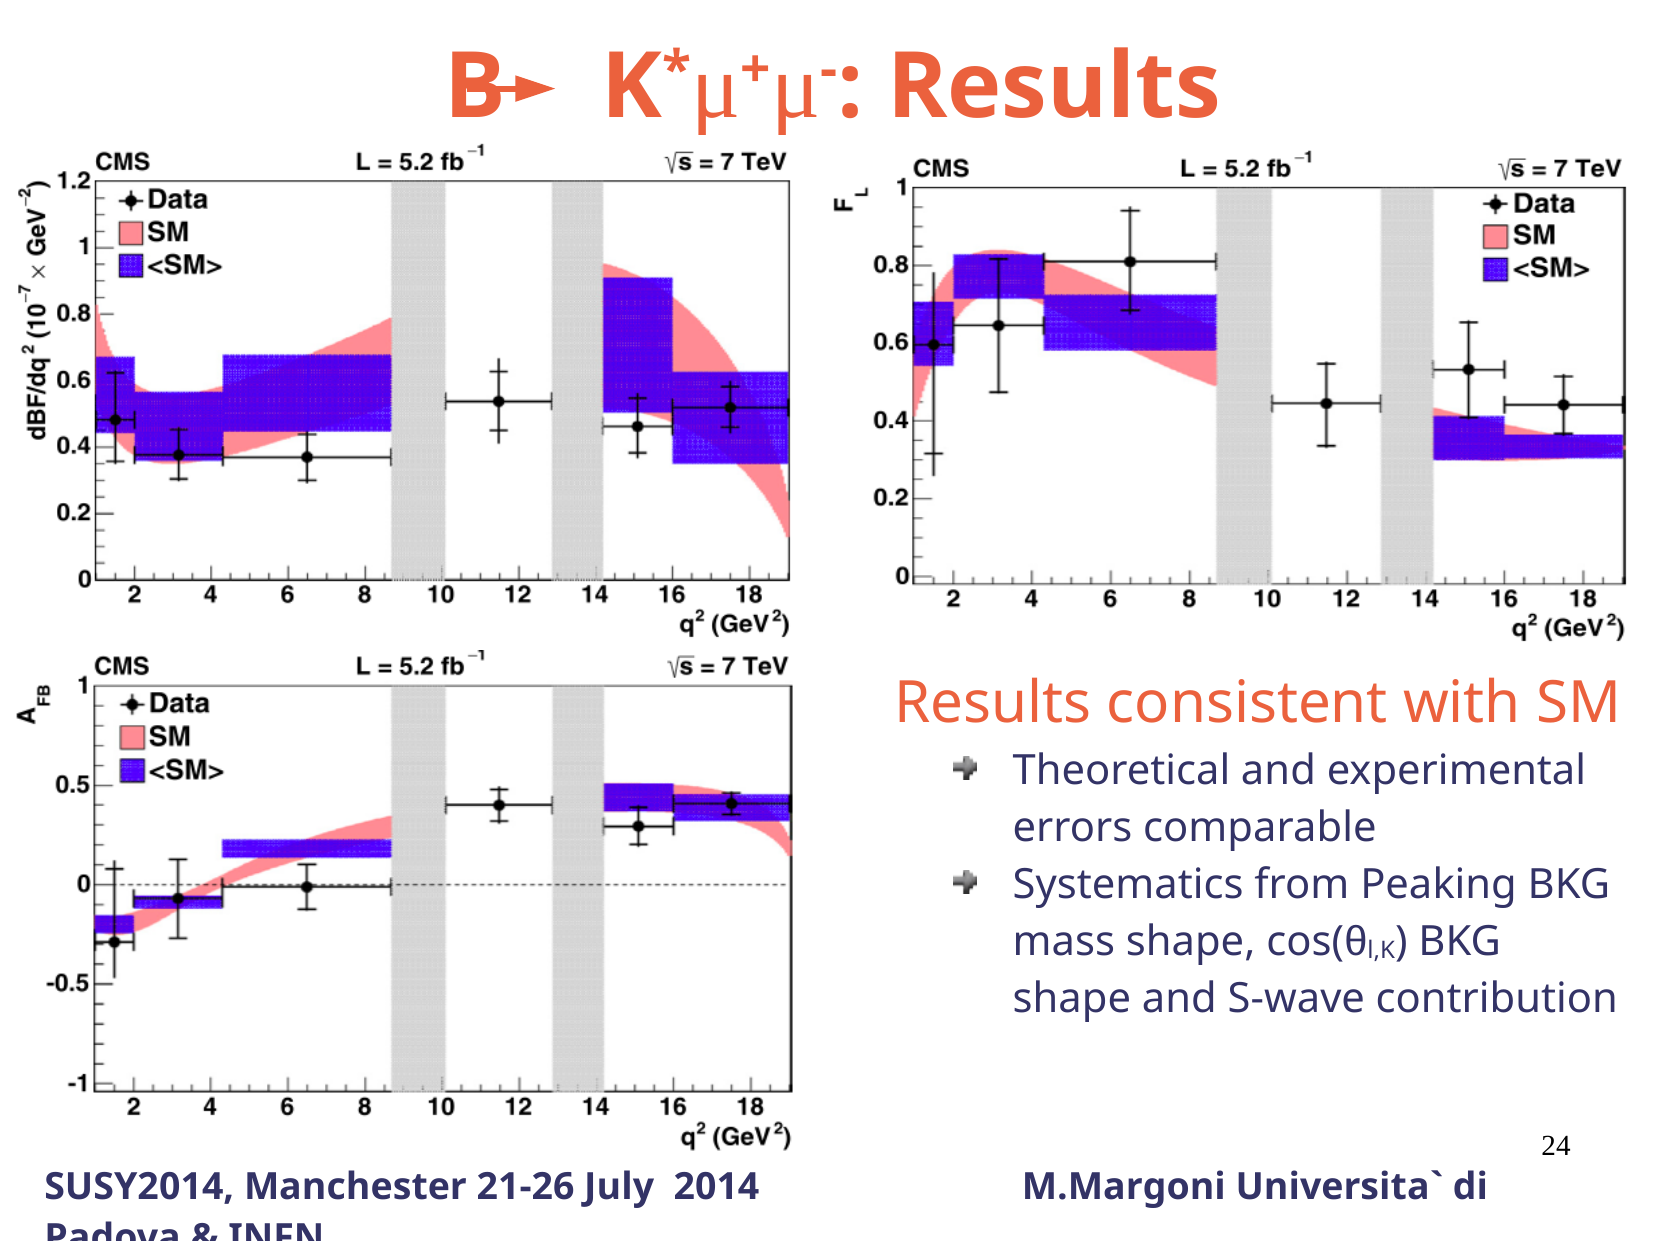

# B K*μ+μ-: Results
Results consistent with SM
Theoretical and experimental errors comparable
Systematics from Peaking BKG mass shape, cos(θl,K) BKG shape and S-wave contribution
24
SUSY2014, Manchester 21-26 July 2014 M.Margoni Universita` di Padova & INFN